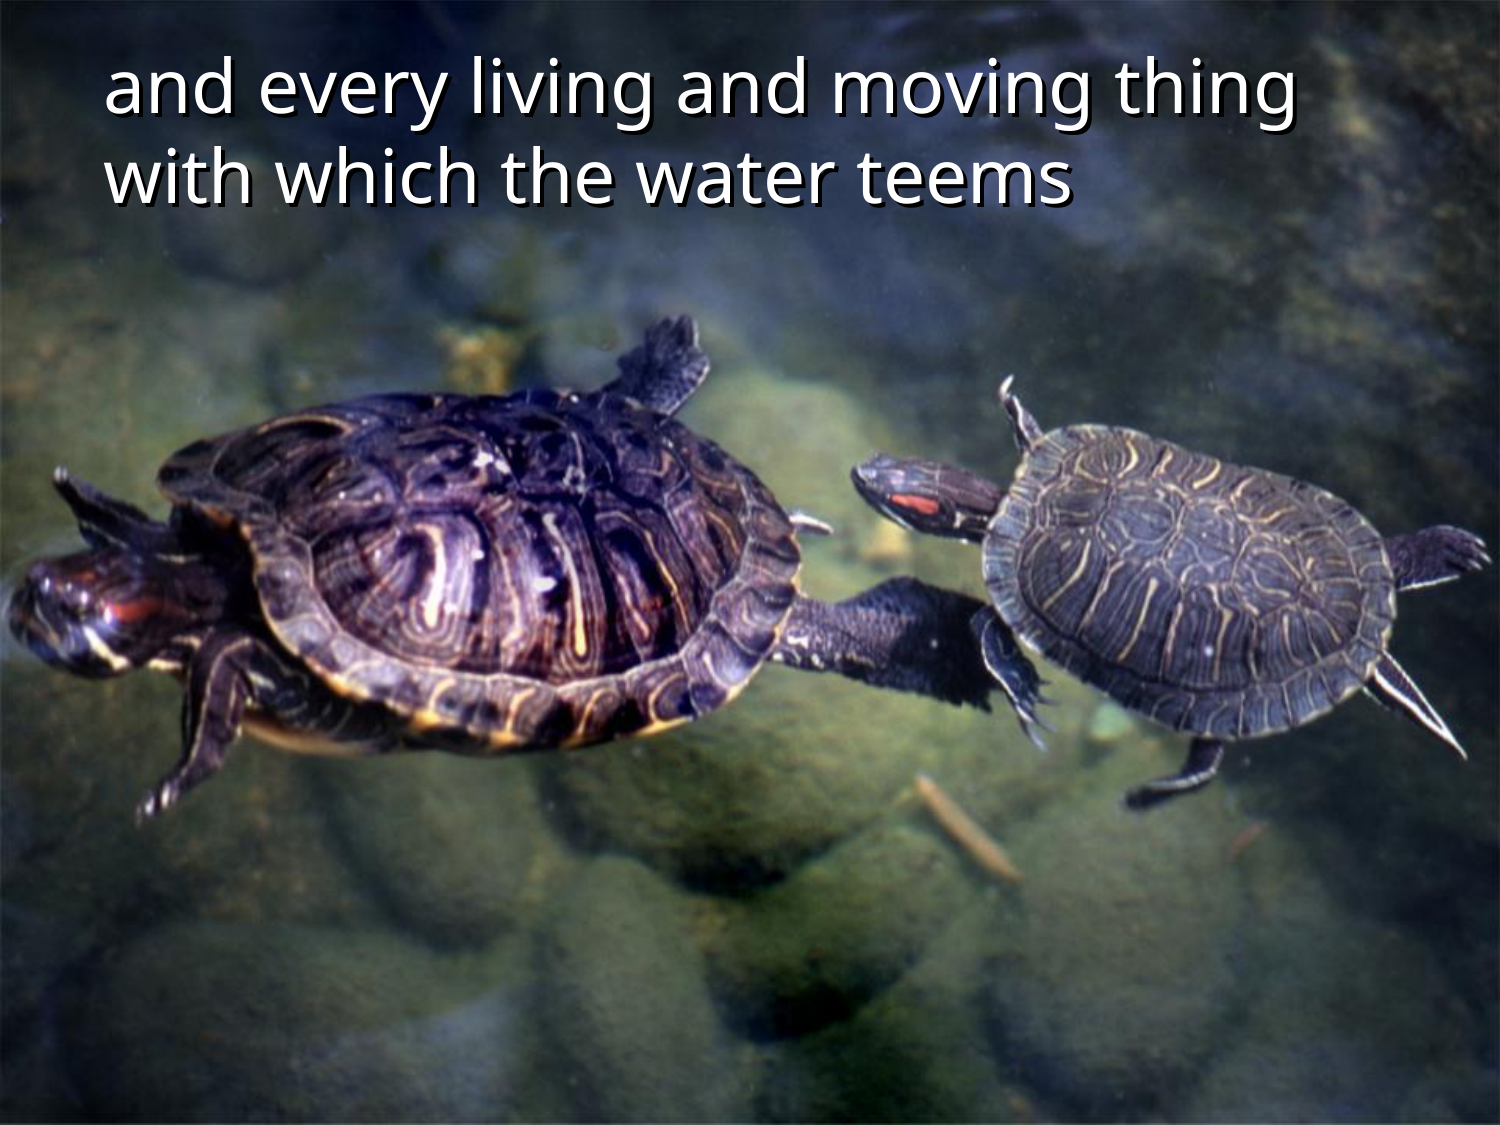

and every living and moving thing with which the water teems